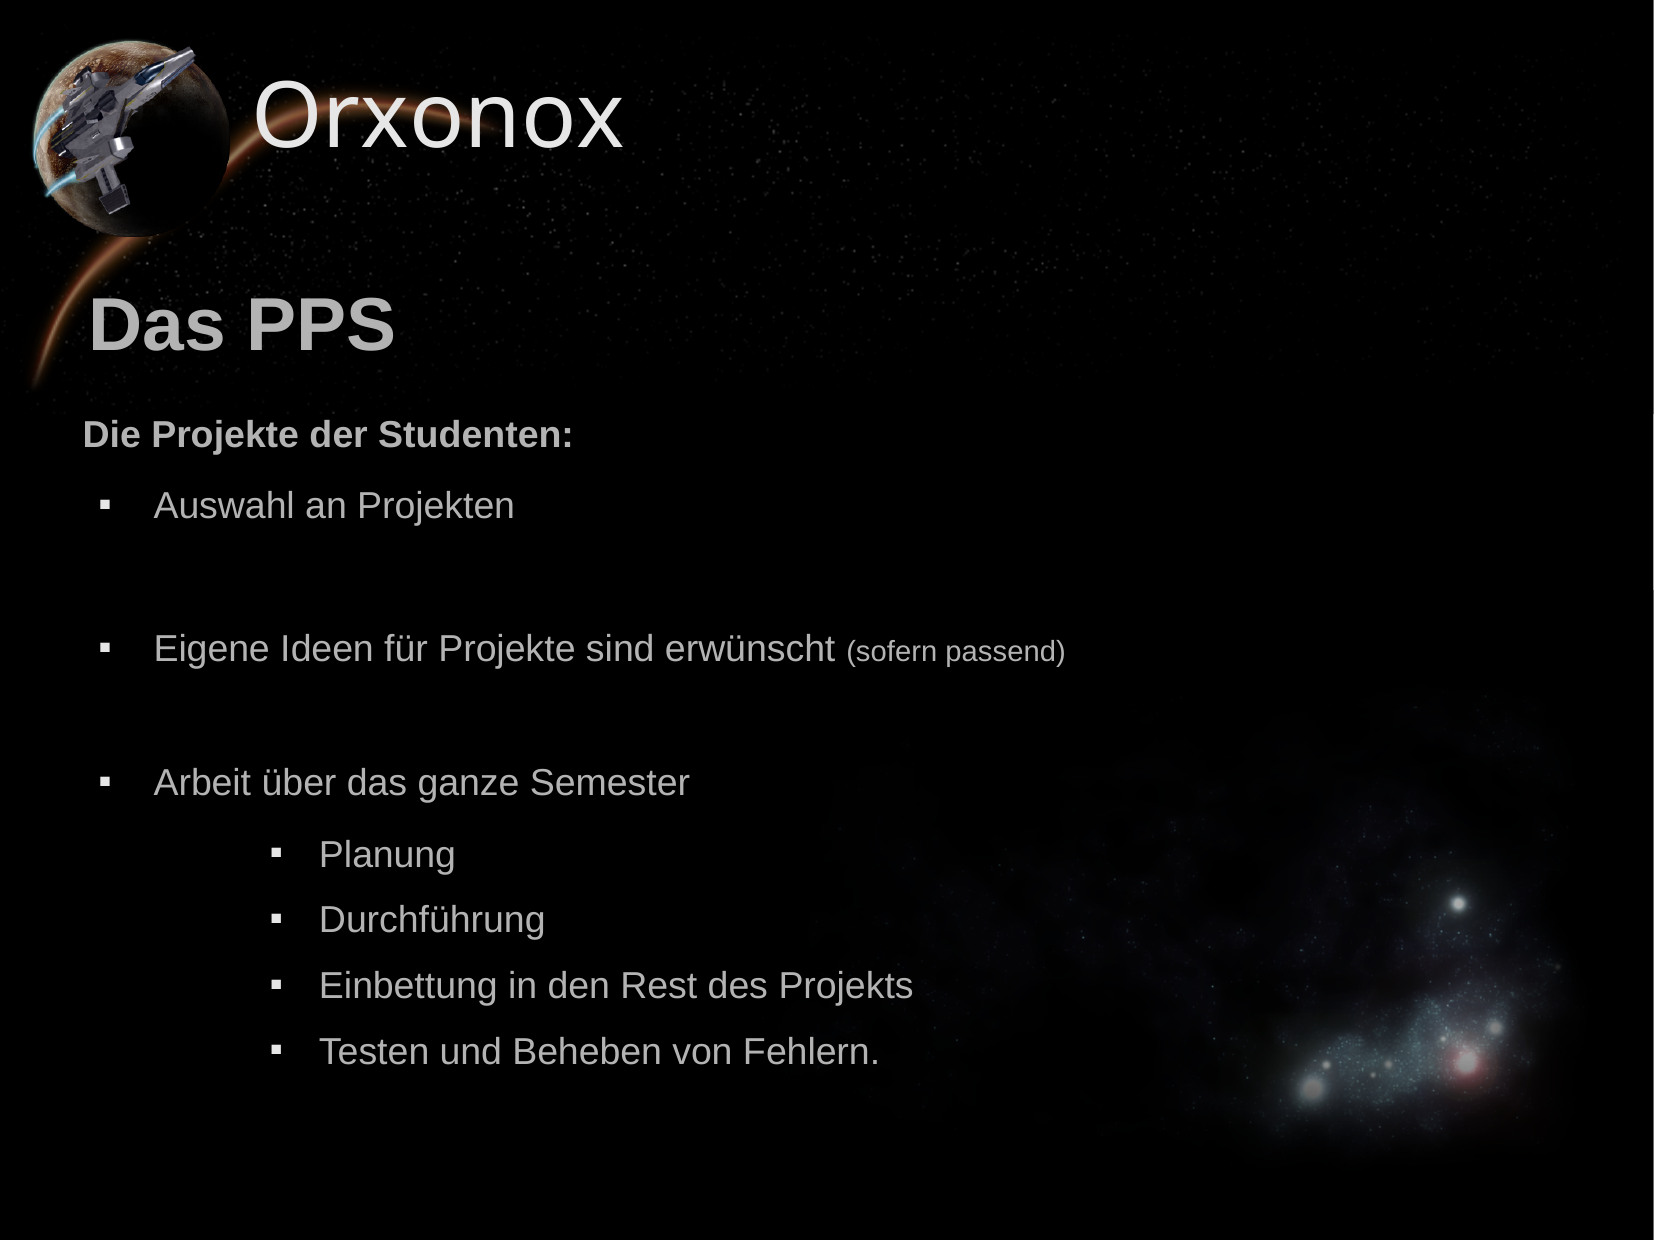

# Das PPS
Die Projekte der Studenten:
Auswahl an Projekten
Eigene Ideen für Projekte sind erwünscht (sofern passend)
Arbeit über das ganze Semester
Planung
Durchführung
Einbettung in den Rest des Projekts
Testen und Beheben von Fehlern.